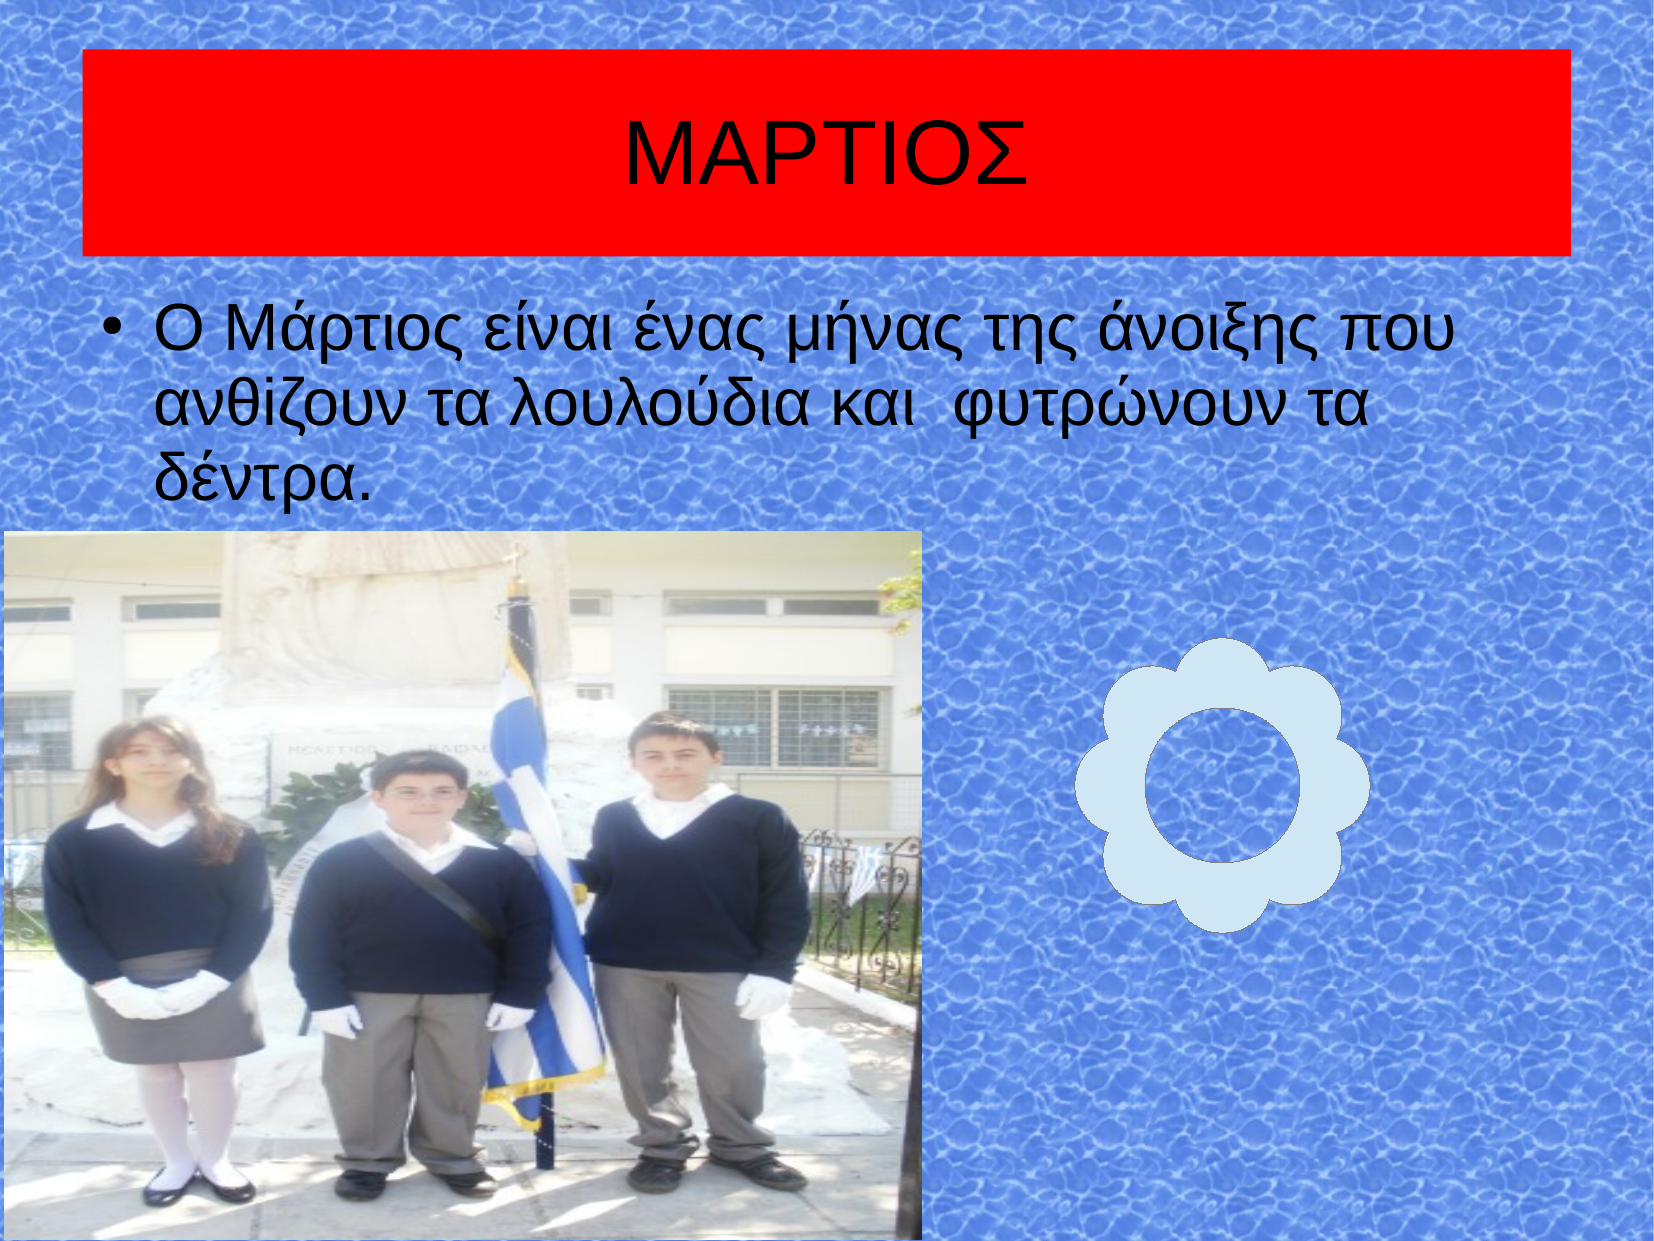

# ΜΑΡΤΙΟΣ
Ο Μάρτιος είναι ένας μήνας της άνοιξης που ανθiζουν τα λουλούδια και φυτρώνουν τα δέντρα.